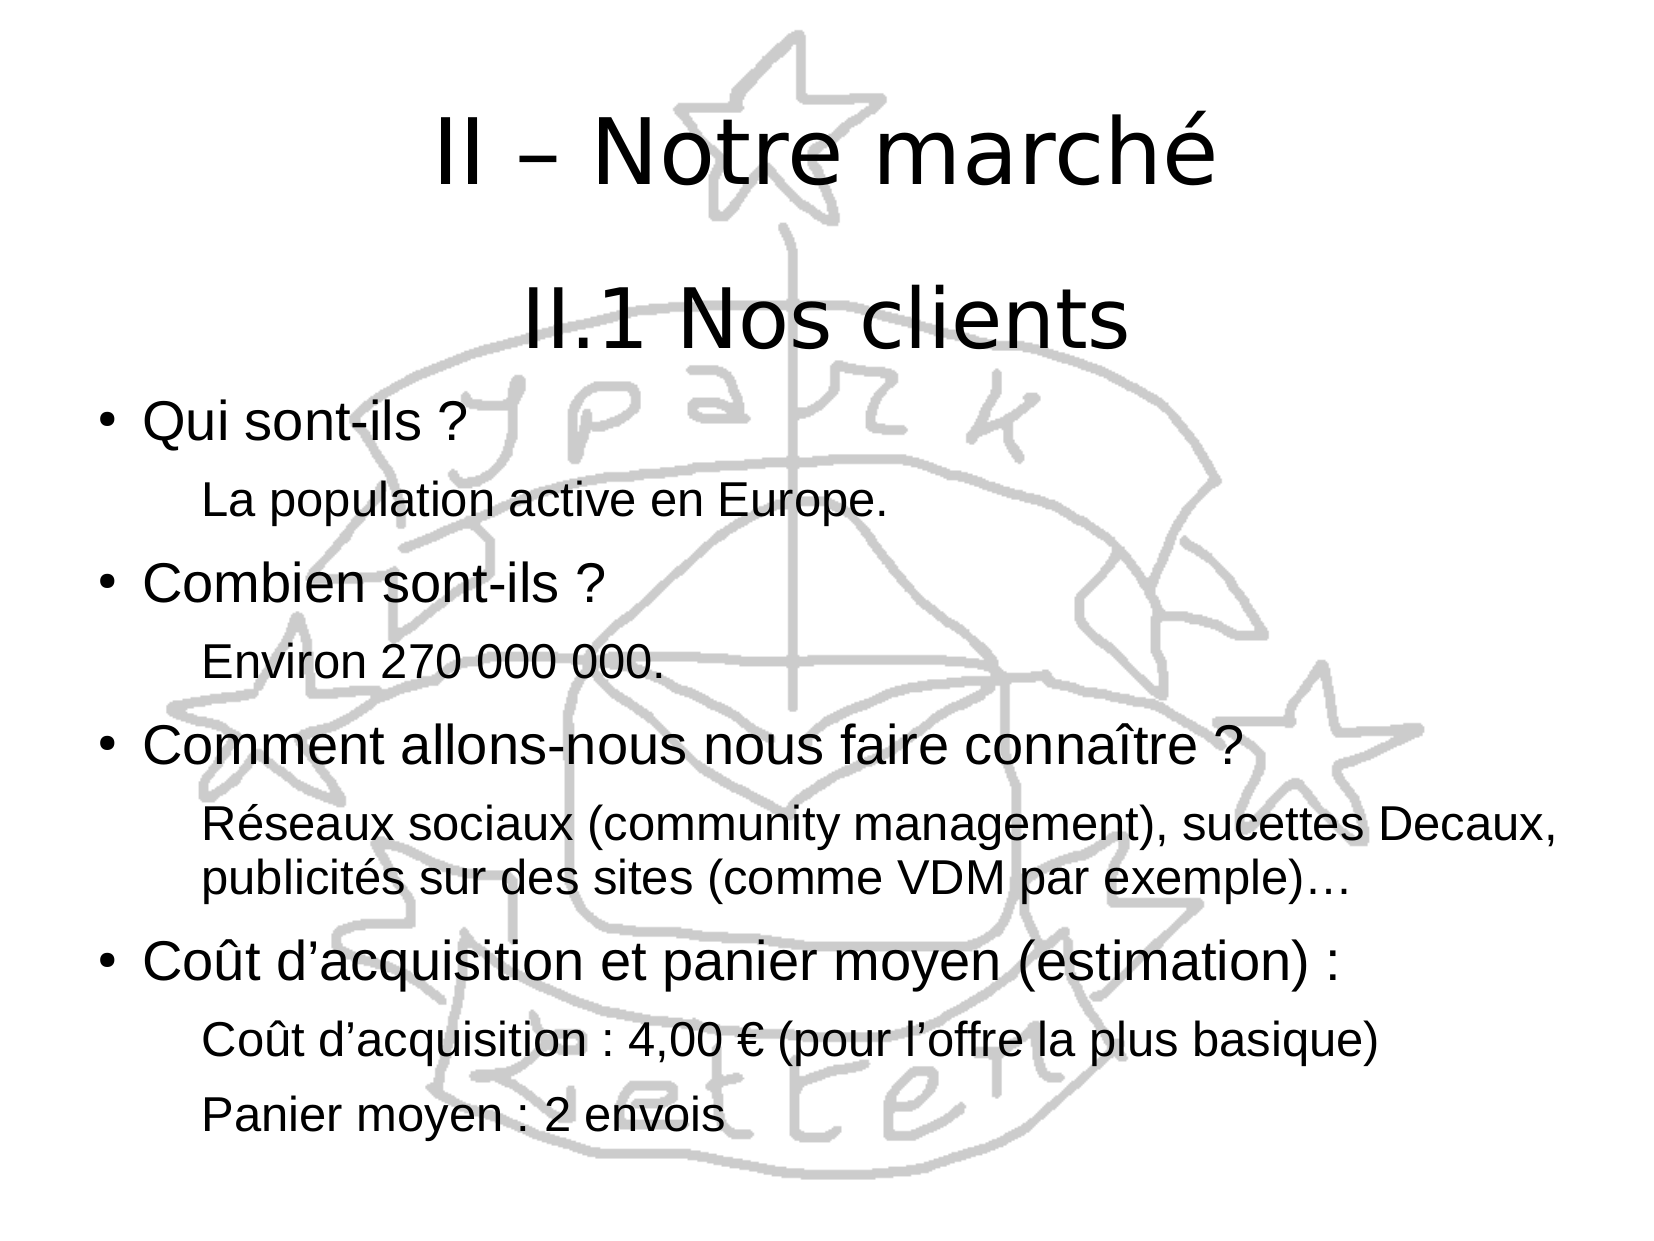

# II – Notre marché
II.1 Nos clients
Qui sont-ils ?
La population active en Europe.
Combien sont-ils ?
Environ 270 000 000.
Comment allons-nous nous faire connaître ?
Réseaux sociaux (community management), sucettes Decaux, publicités sur des sites (comme VDM par exemple)…
Coût d’acquisition et panier moyen (estimation) :
Coût d’acquisition : 4,00 € (pour l’offre la plus basique)
Panier moyen : 2 envois